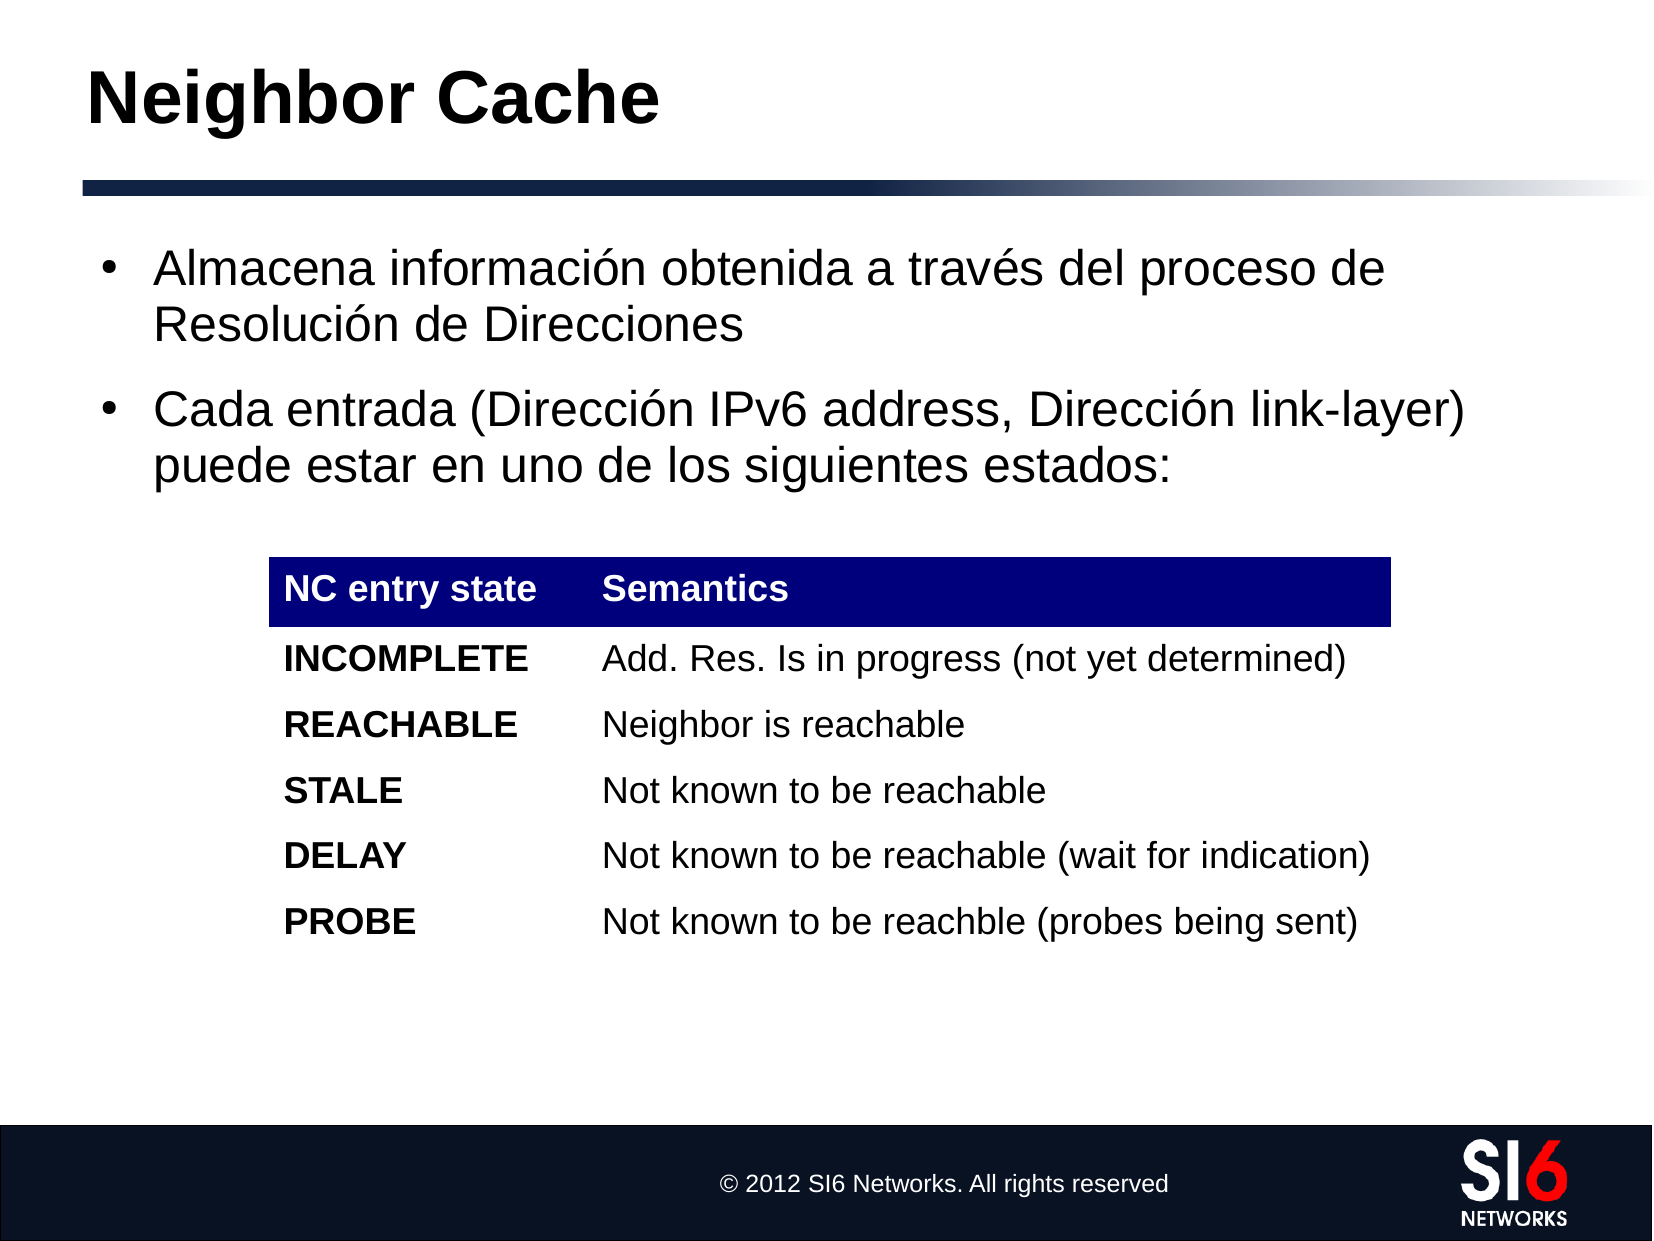

# Neighbor Cache
Almacena información obtenida a través del proceso de Resolución de Direcciones
Cada entrada (Dirección IPv6 address, Dirección link-layer) puede estar en uno de los siguientes estados:
| NC entry state | Semantics |
| --- | --- |
| INCOMPLETE | Add. Res. Is in progress (not yet determined) |
| REACHABLE | Neighbor is reachable |
| STALE | Not known to be reachable |
| DELAY | Not known to be reachable (wait for indication) |
| PROBE | Not known to be reachble (probes being sent) |